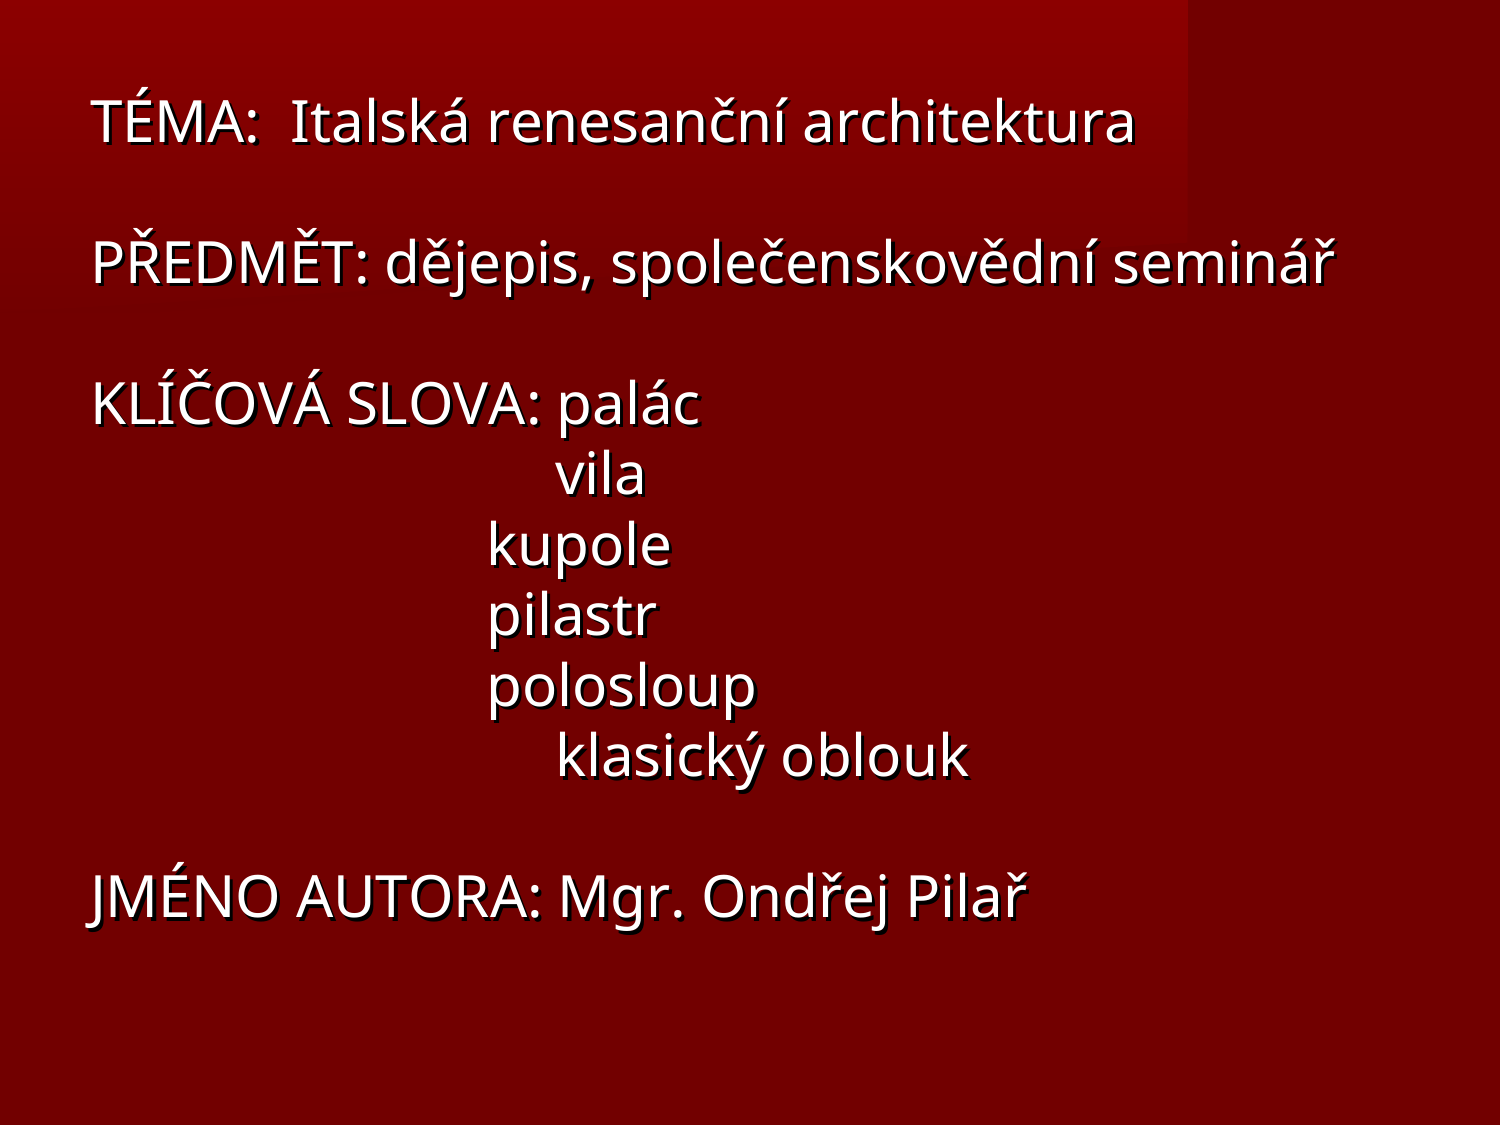

# TÉMA: Italská renesanční architektura
PŘEDMĚT: dějepis, společenskovědní seminář
KLÍČOVÁ SLOVA: palác
				 vila
 kupole
 pilastr
 polosloup
				 klasický oblouk
JMÉNO AUTORA: Mgr. Ondřej Pilař